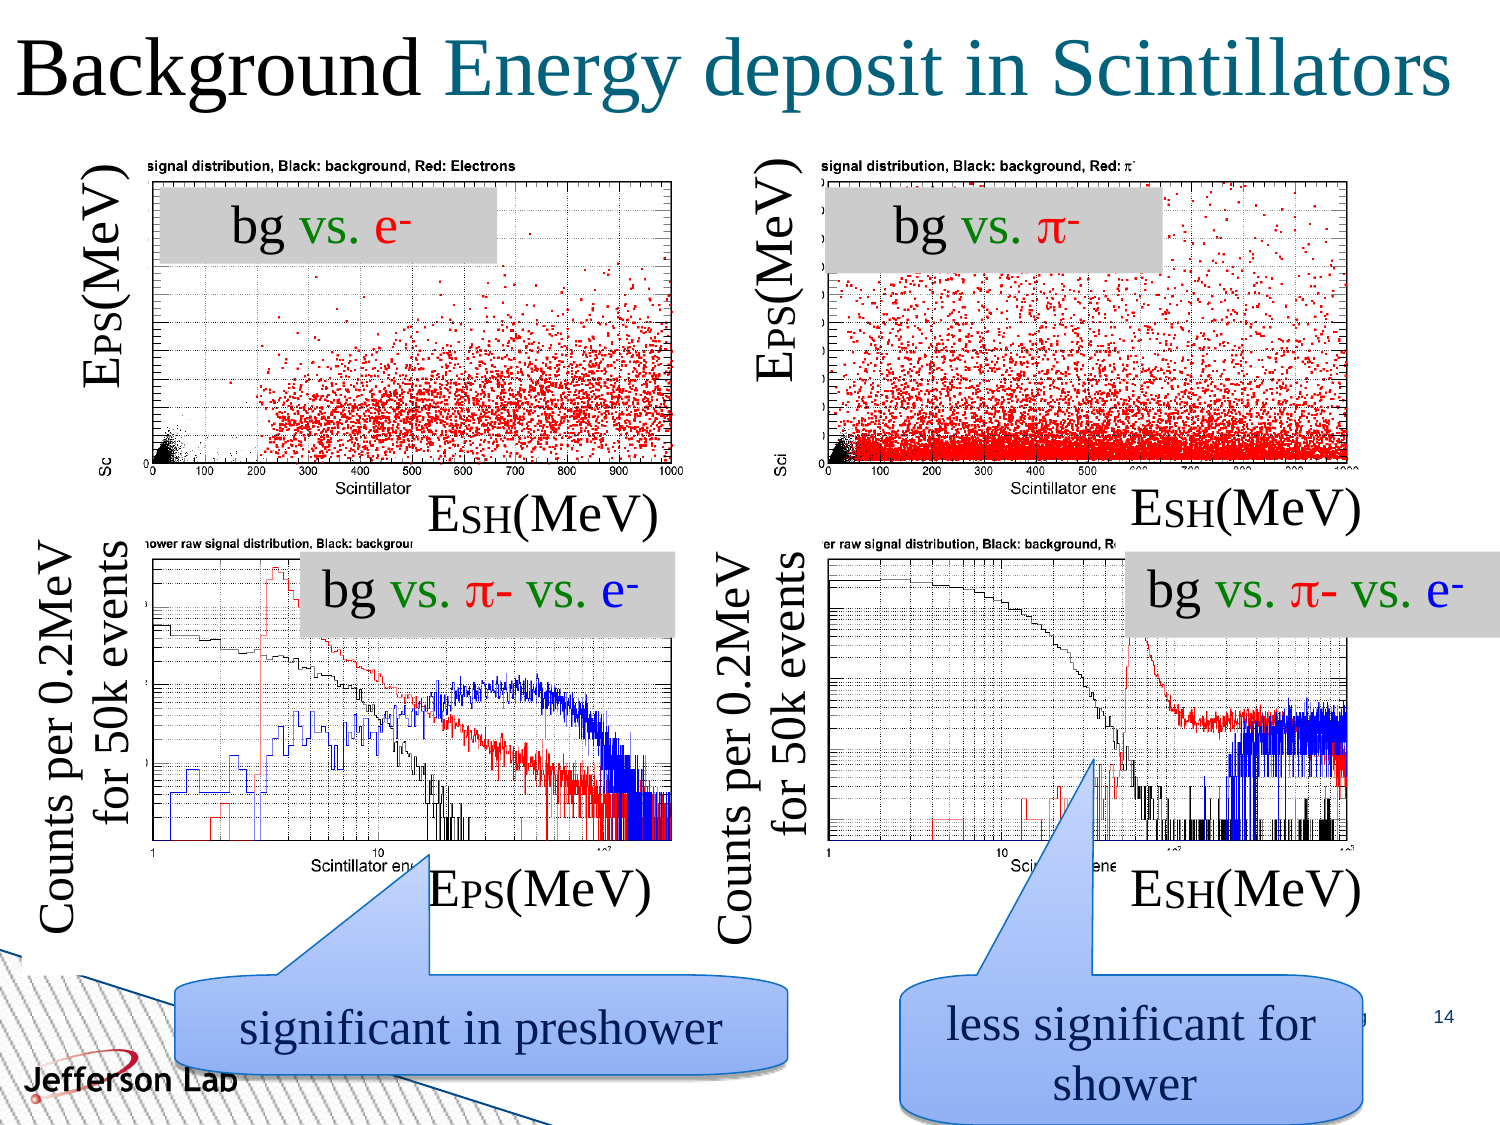

# Background Energy deposit in Scintillators
bg vs. e-
bg vs. p-
EPS(MeV)
EPS(MeV)
ESH(MeV)
ESH(MeV)
bg vs. p- vs. e-
bg vs. p- vs. e-
Counts per 0.2MeV for 50k events
Counts per 0.2MeV for 50k events
EPS(MeV)
ESH(MeV)
SoLID Collaboration Meeting
significant in preshower
less significant for shower